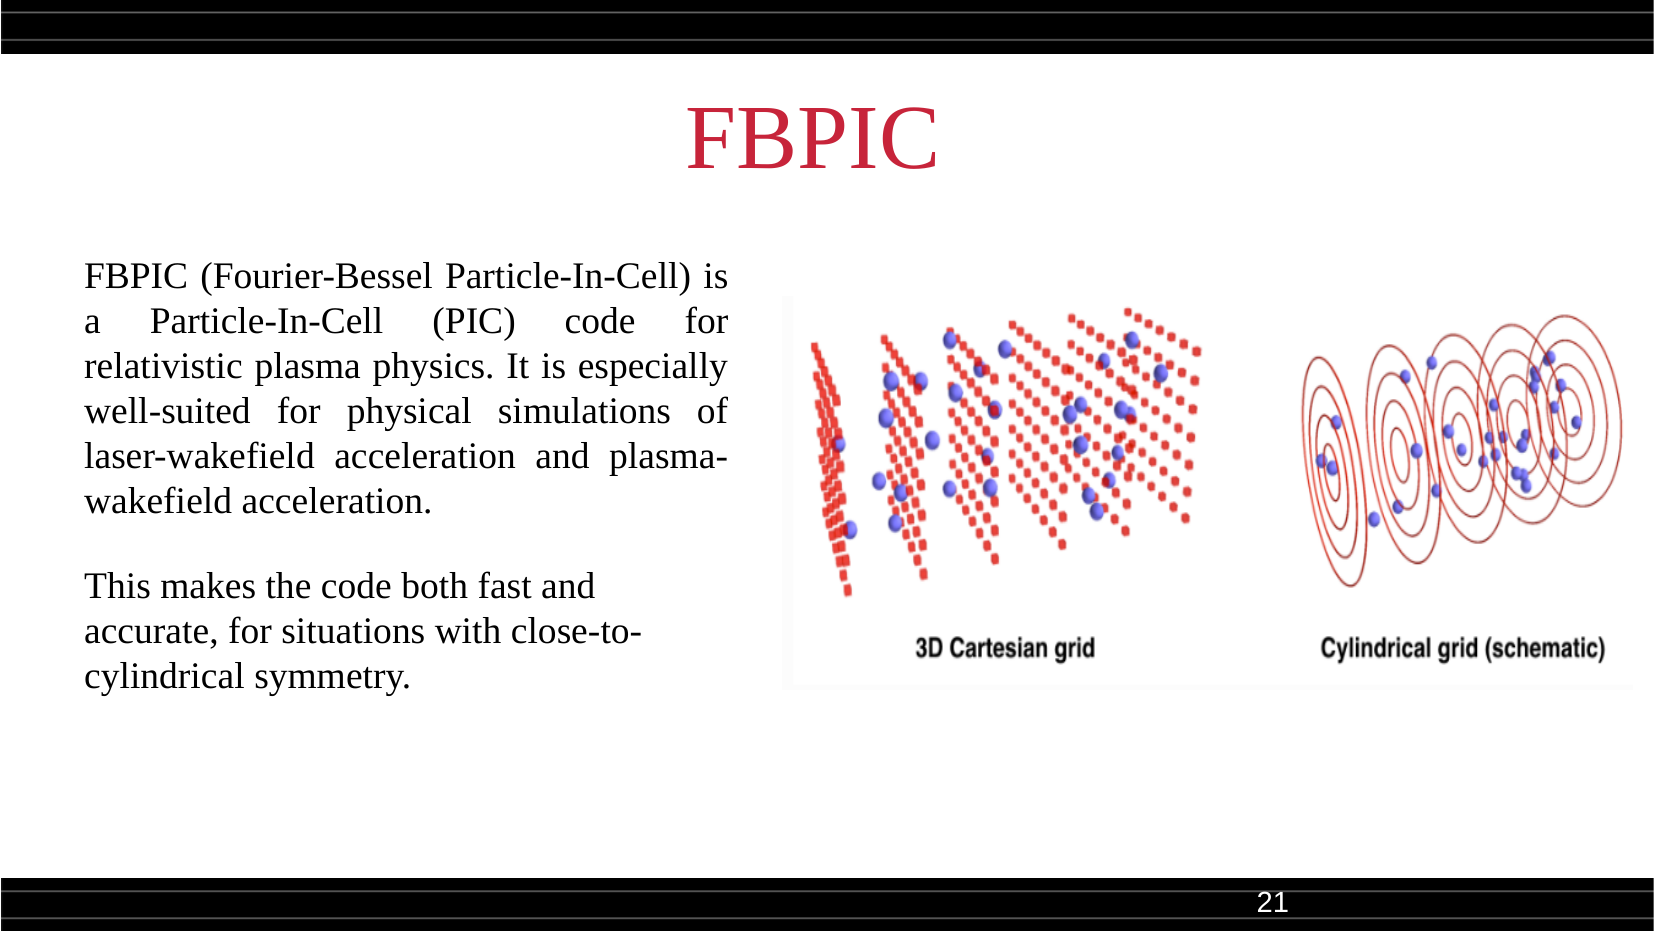

# FBPIC
FBPIC (Fourier-Bessel Particle-In-Cell) is a Particle-In-Cell (PIC) code for relativistic plasma physics. It is especially well-suited for physical simulations of laser-wakefield acceleration and plasma-wakefield acceleration.
This makes the code both fast and accurate, for situations with close-to-cylindrical symmetry.